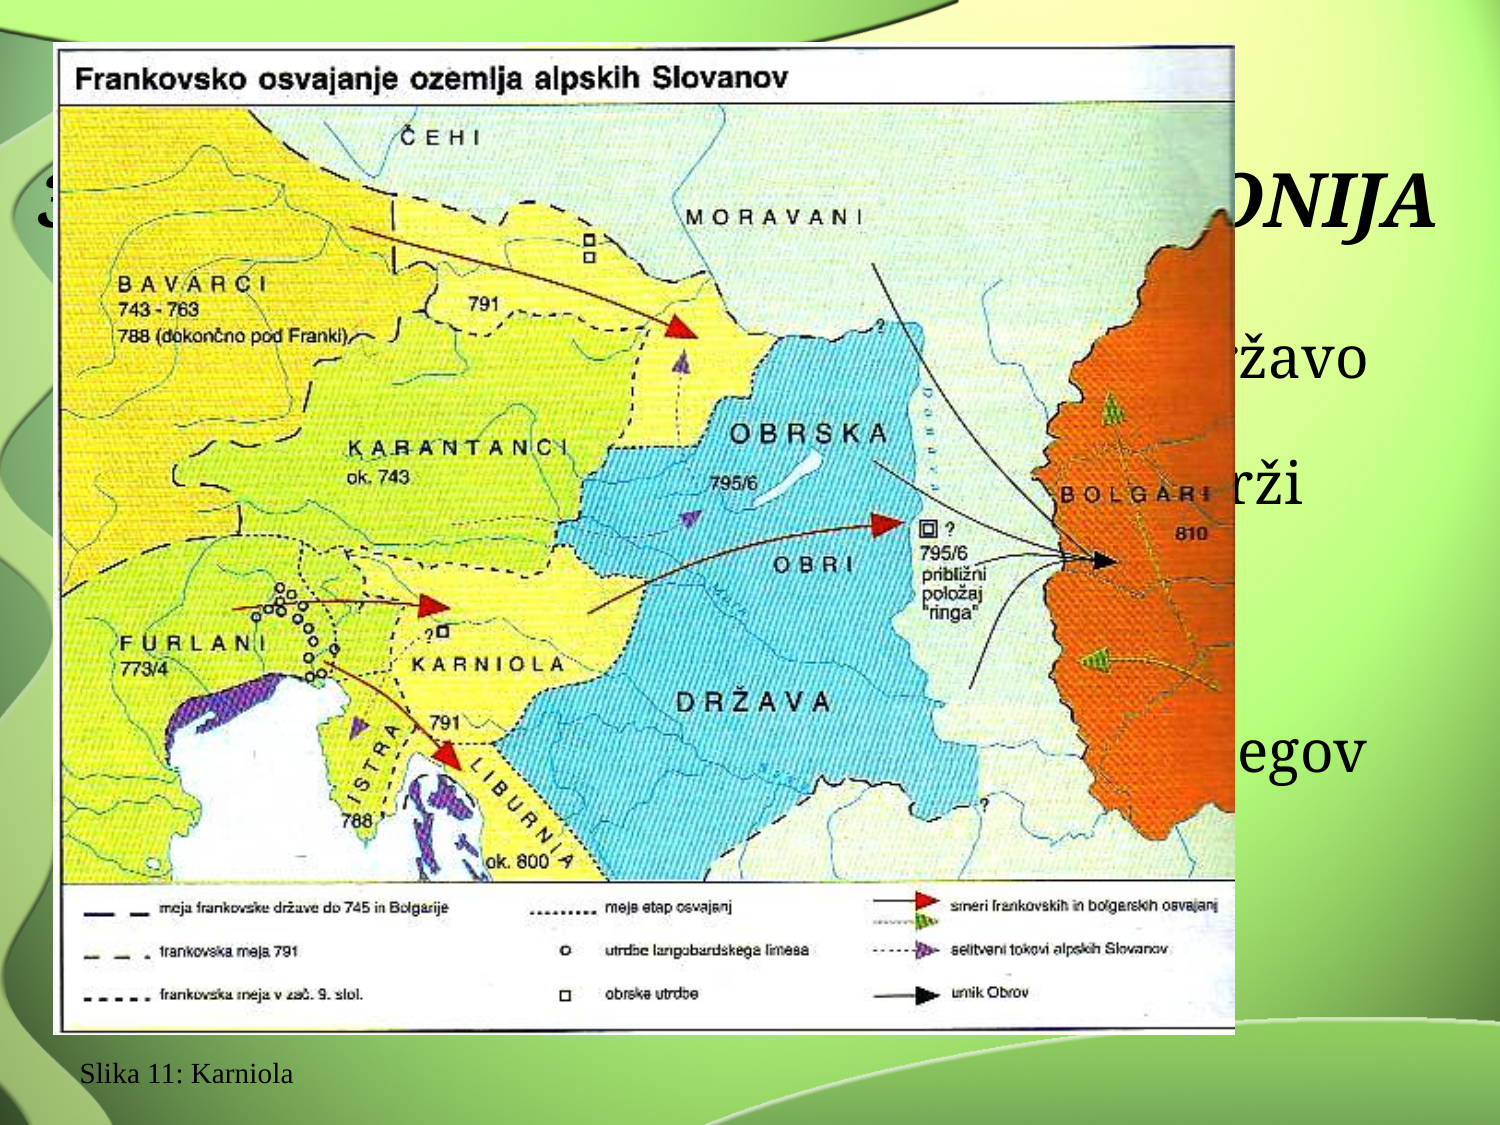

# 3. KARNIOLA IN SPODNJA PANONIJA
Karniola
nastane, ko franki uničijo avarsko državo (8. stol.)‏
791 prizna nadoblast Frankov, a obdrži notranjo samostojnost
Spodnja Panonija
ustanovi knez Pribina, osamosvoji njegov sin Kocelj
v njej širita krščanstvo Konstantin in Metod
Slika 11: Karniola